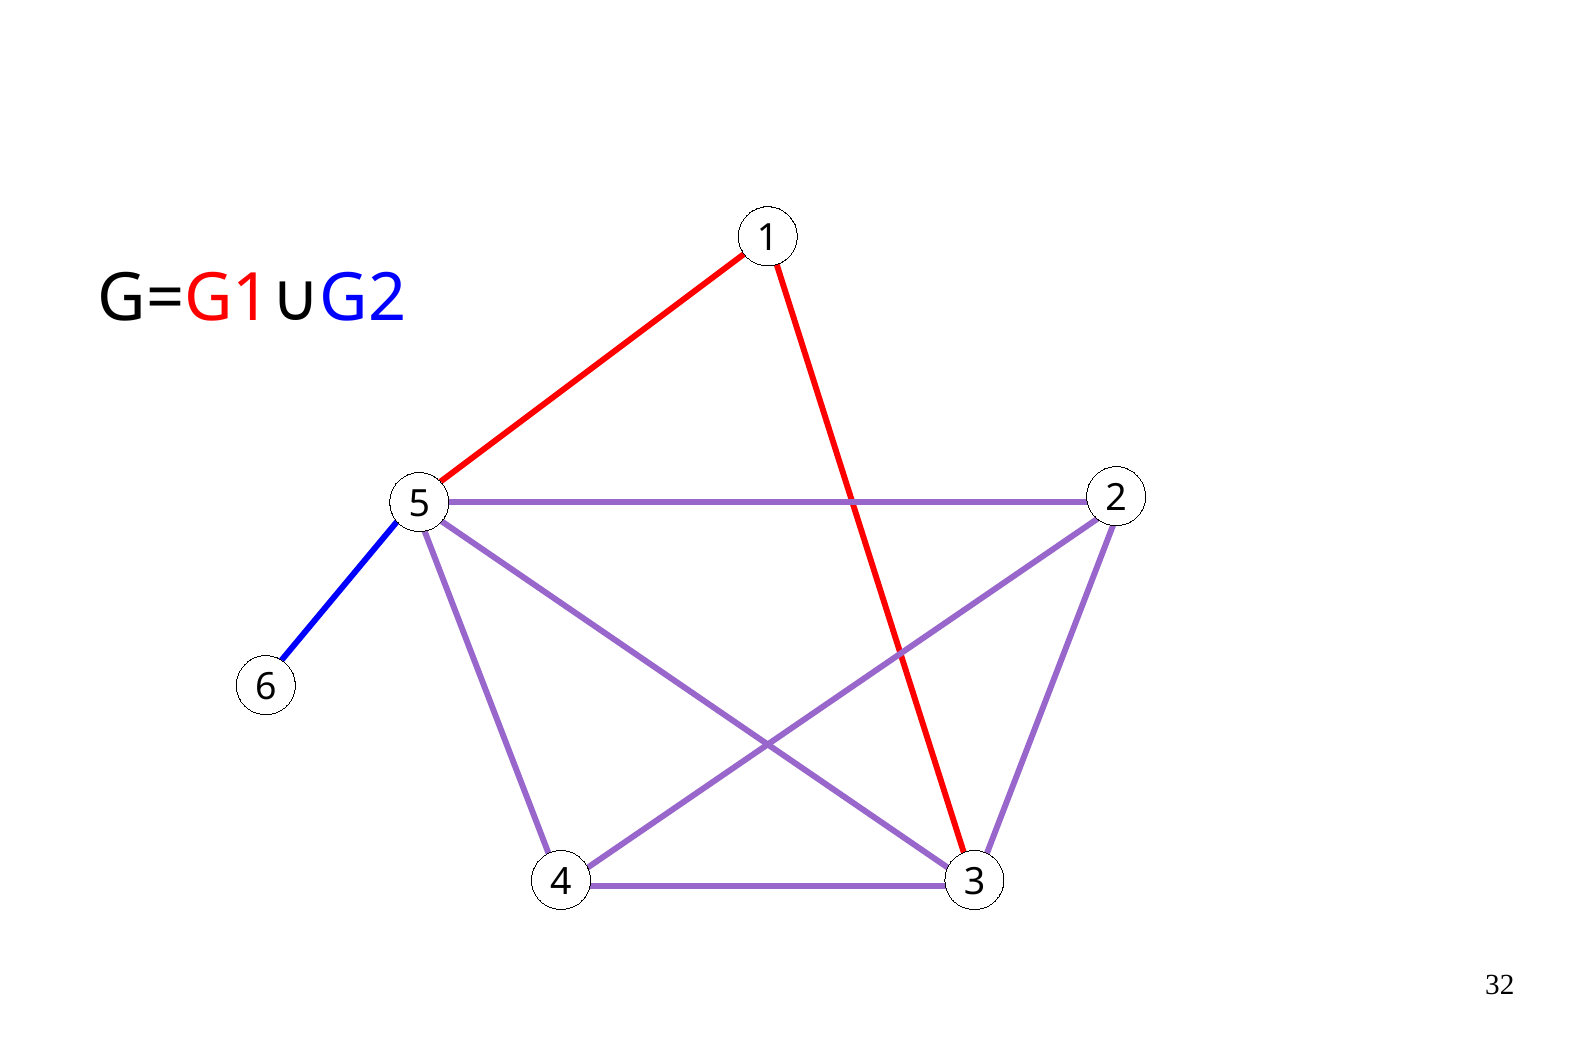

#
1
G=G1∪G2
2
5
6
4
3
32